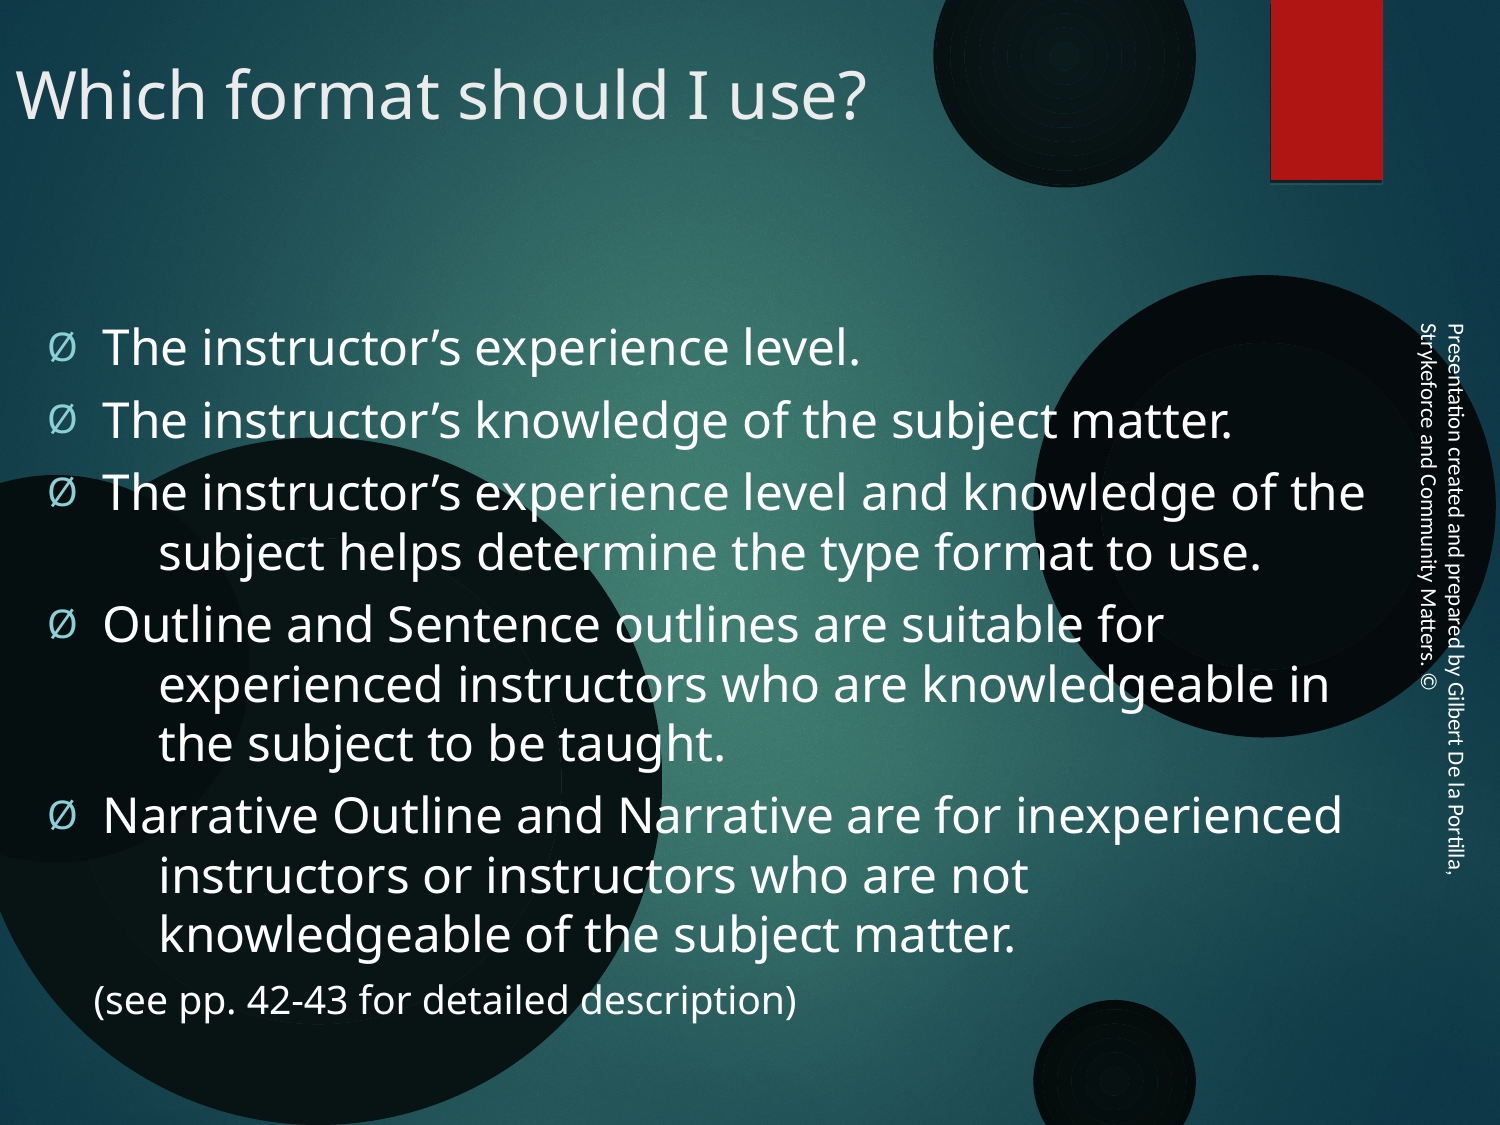

# Which format should I use?
The instructor’s experience level.
The instructor’s knowledge of the subject matter.
The instructor’s experience level and knowledge of the subject helps determine the type format to use.
Outline and Sentence outlines are suitable for experienced instructors who are knowledgeable in the subject to be taught.
Narrative Outline and Narrative are for inexperienced instructors or instructors who are not knowledgeable of the subject matter.
(see pp. 42-43 for detailed description)
Presentation created and prepared by Gilbert De la Portilla, Strykeforce and Community Matters. ©